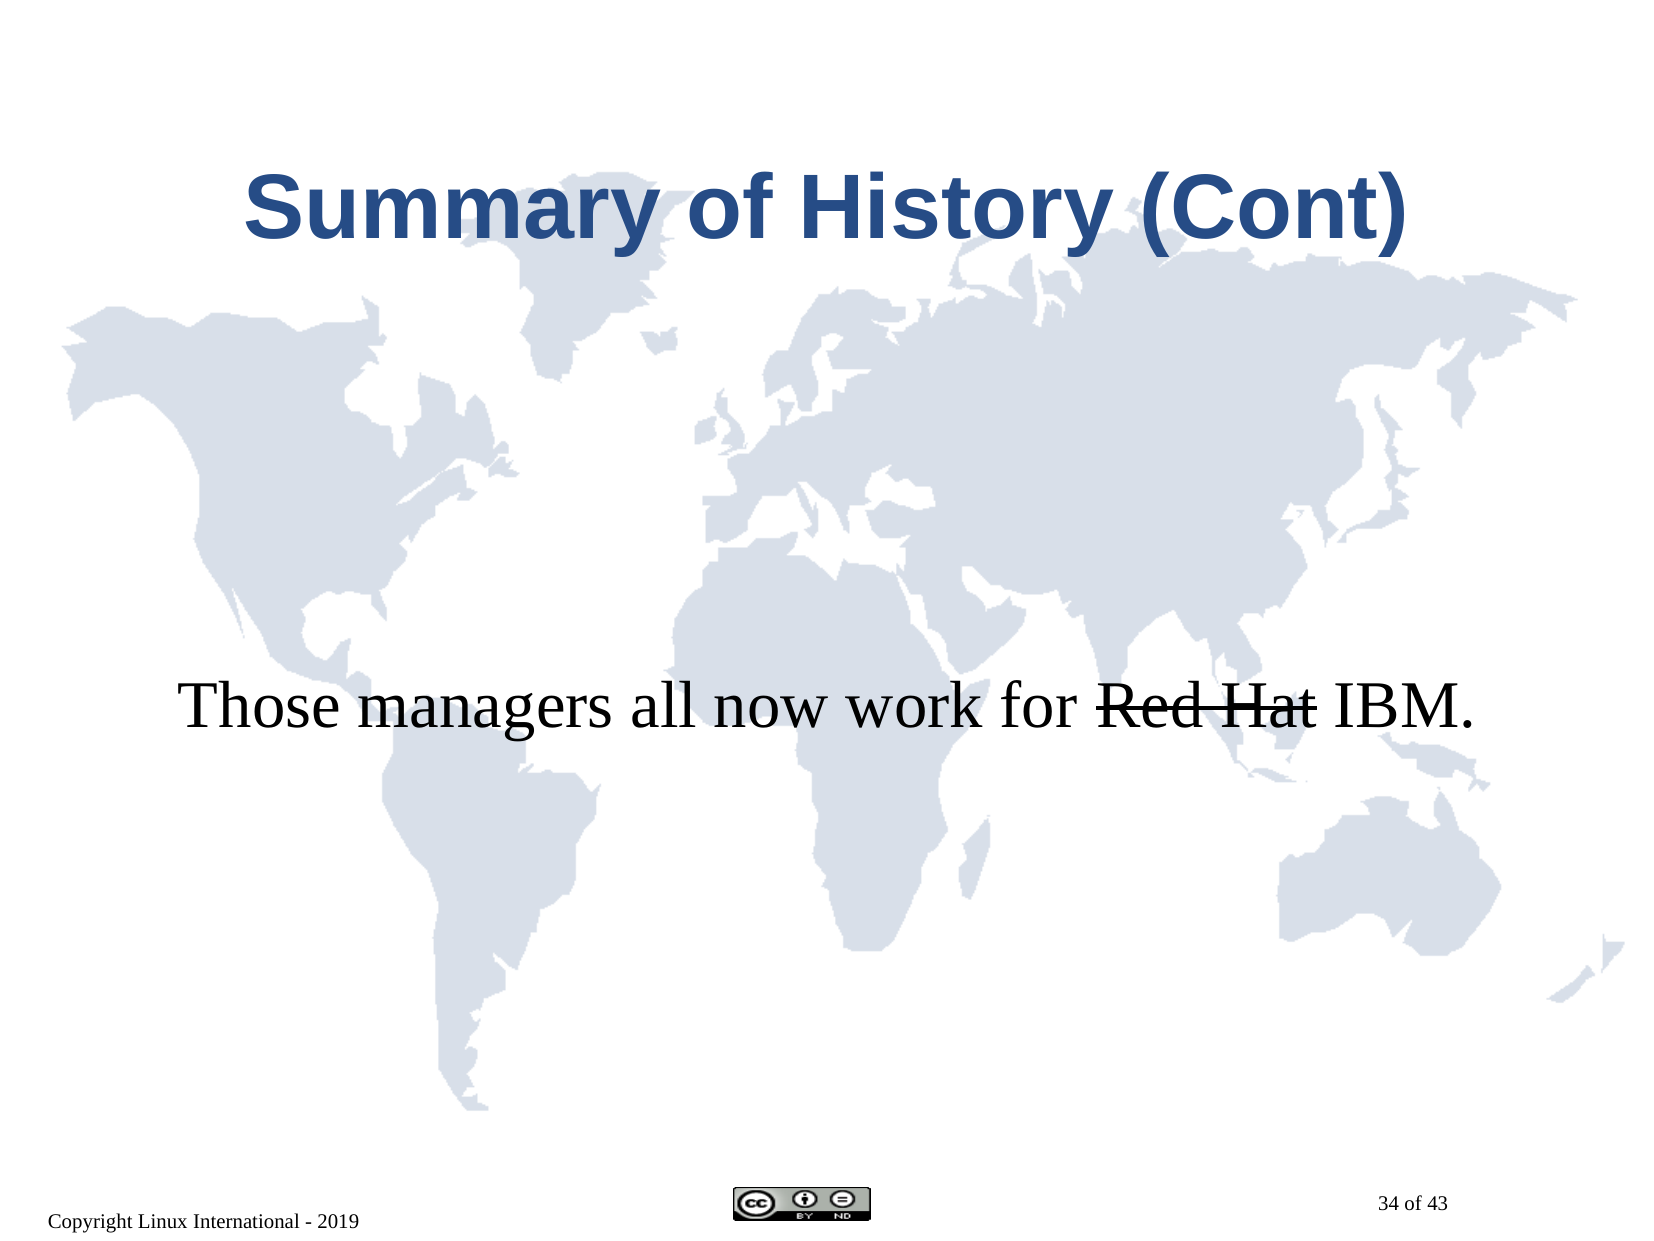

# Summary of History (Cont)
Those managers all now work for Red Hat IBM.